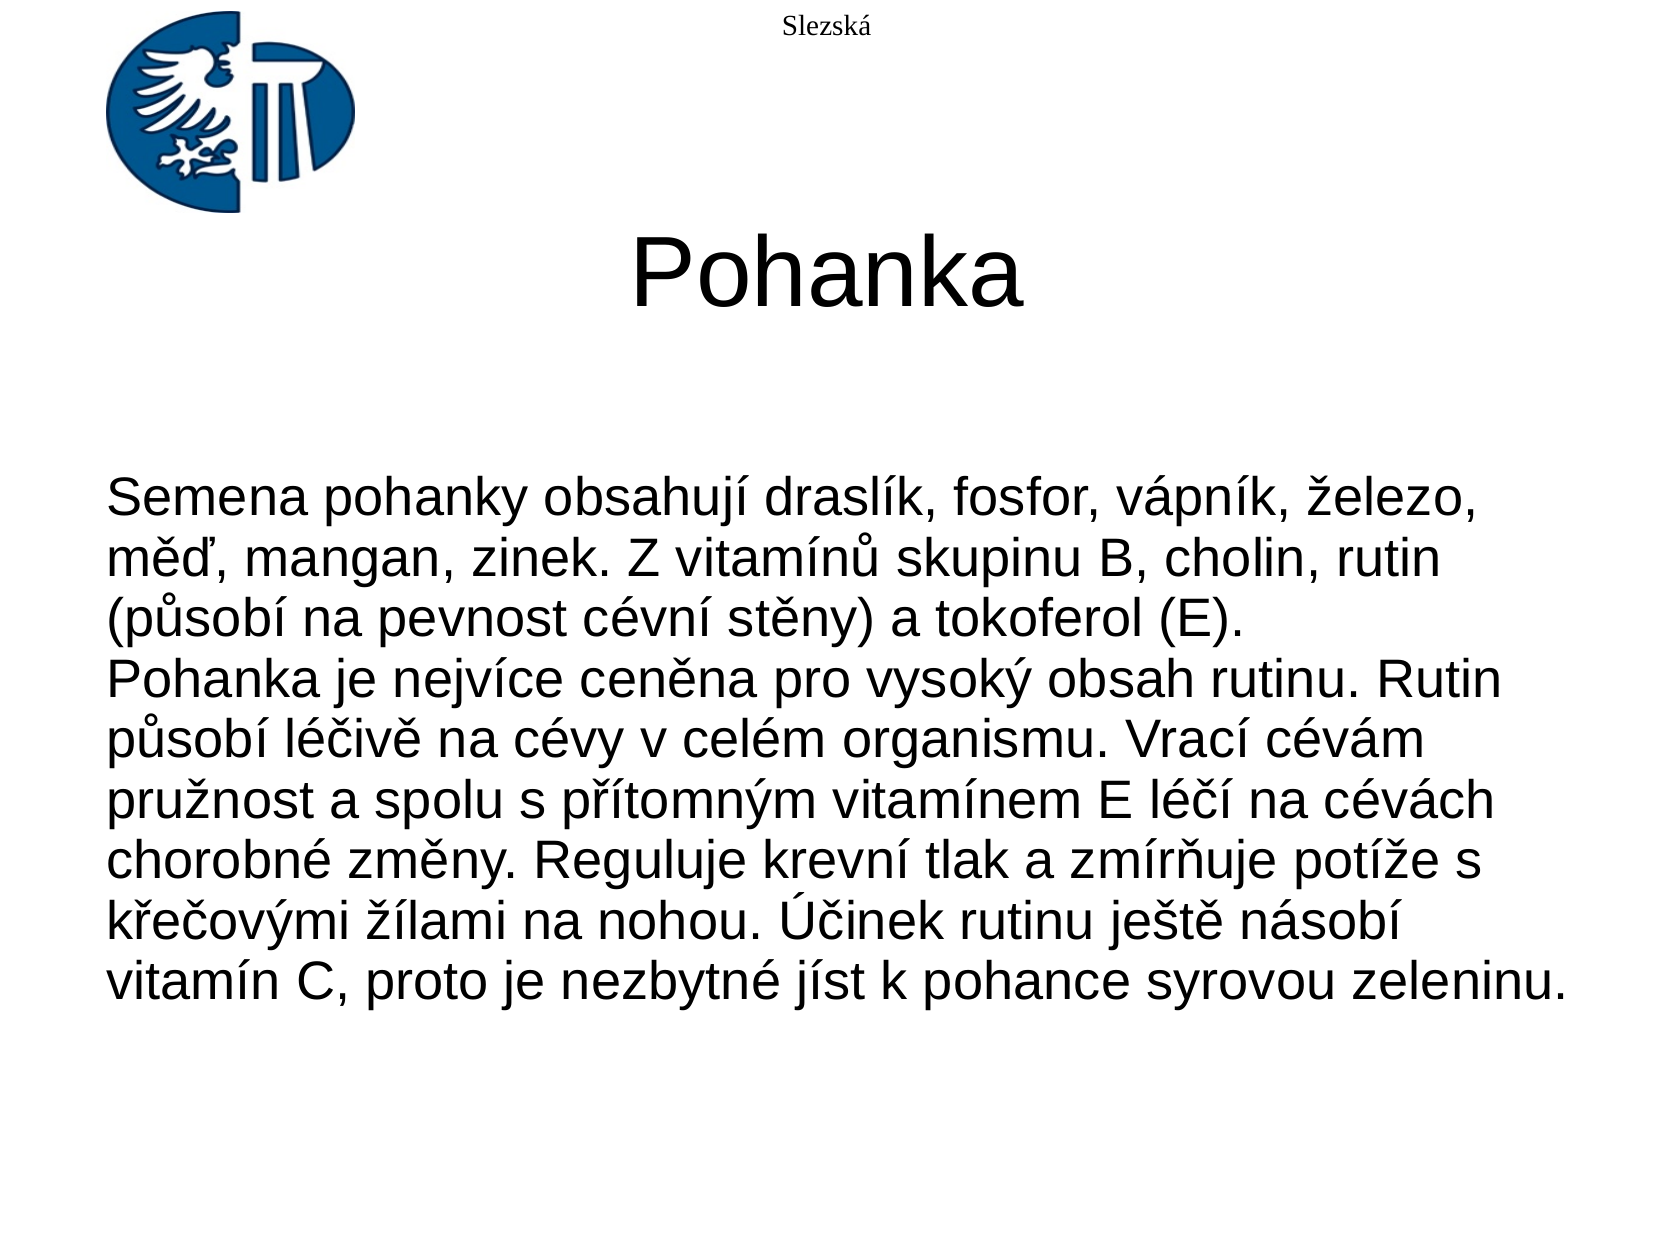

ahoj
# Pohanka
Semena pohanky obsahují draslík, fosfor, vápník, železo, měď, mangan, zinek. Z vitamínů skupinu B, cholin, rutin (působí na pevnost cévní stěny) a tokoferol (E).
Pohanka je nejvíce ceněna pro vysoký obsah rutinu. Rutin působí léčivě na cévy v celém organismu. Vrací cévám pružnost a spolu s přítomným vitamínem E léčí na cévách chorobné změny. Reguluje krevní tlak a zmírňuje potíže s křečovými žílami na nohou. Účinek rutinu ještě násobí vitamín C, proto je nezbytné jíst k pohance syrovou zeleninu.